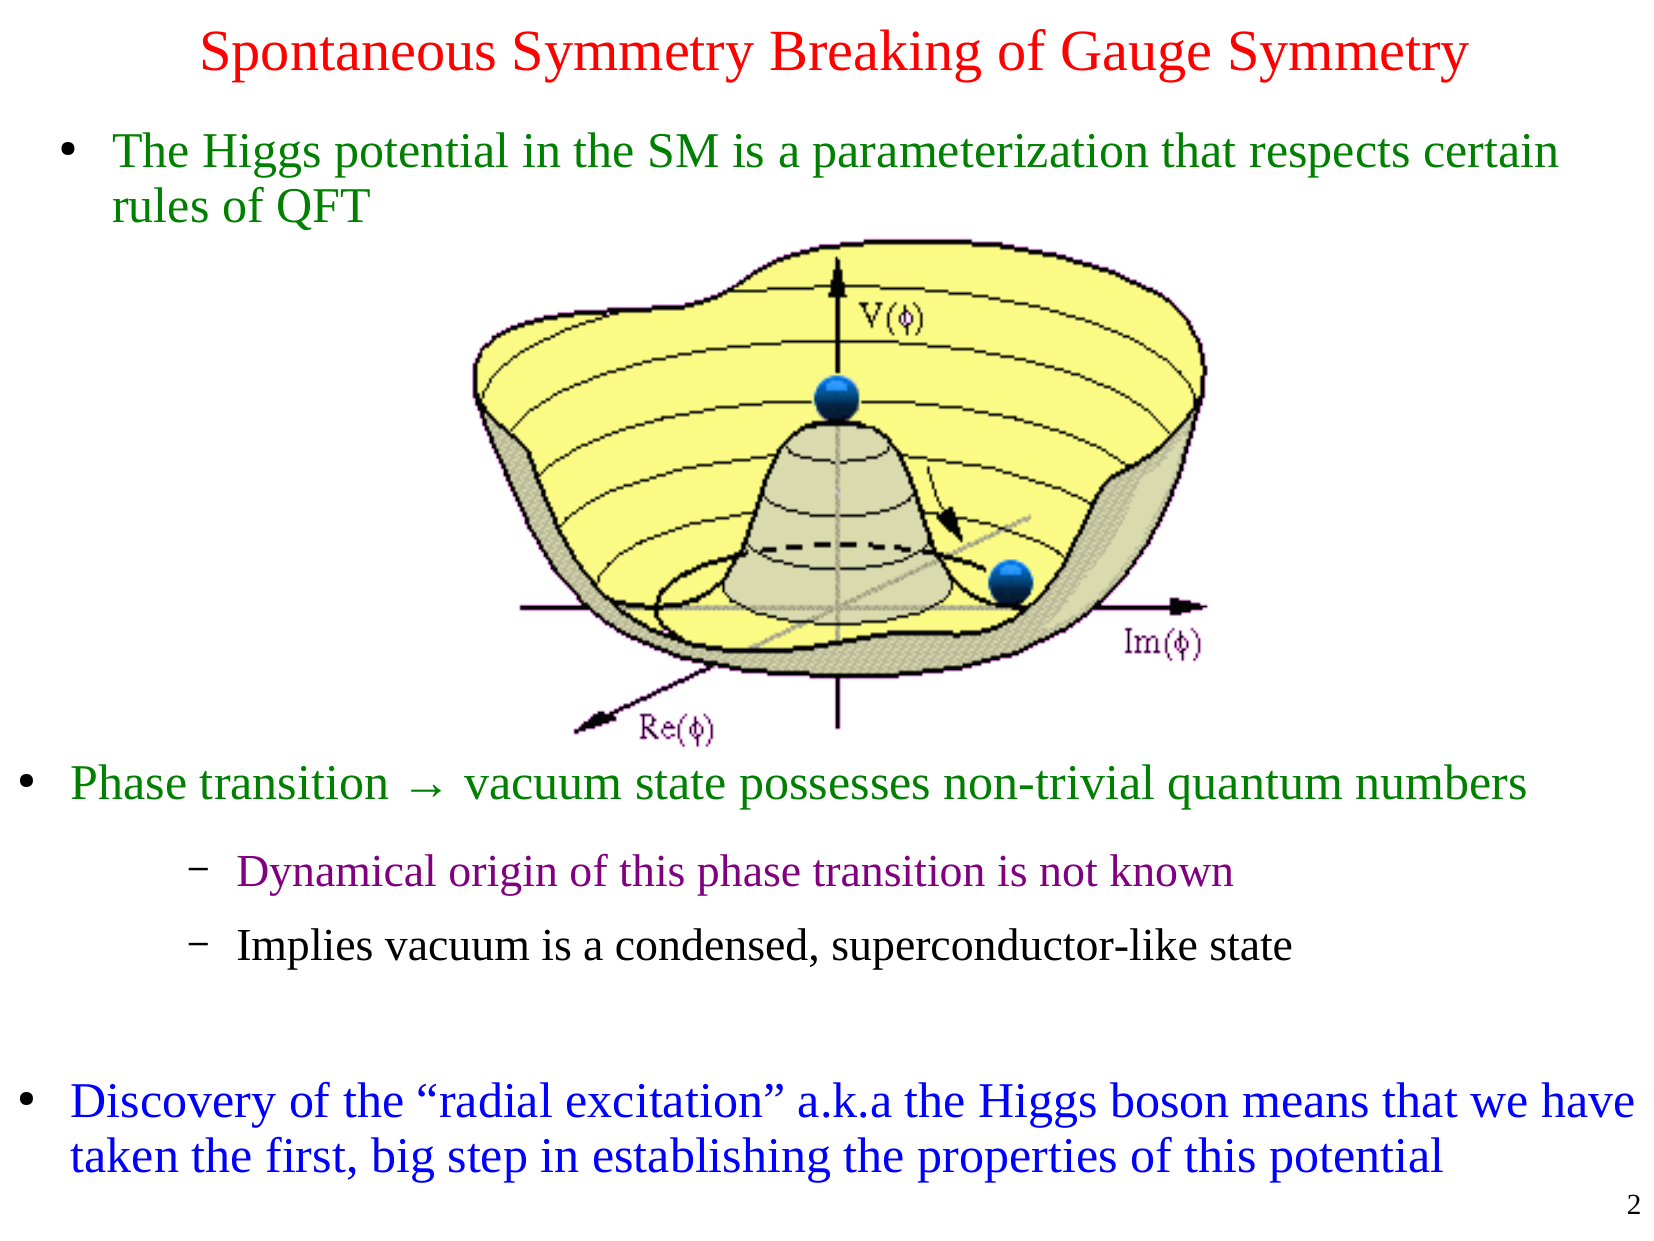

# Spontaneous Symmetry Breaking of Gauge Symmetry
The Higgs potential in the SM is a parameterization that respects certain rules of QFT
Phase transition → vacuum state possesses non-trivial quantum numbers
Dynamical origin of this phase transition is not known
Implies vacuum is a condensed, superconductor-like state
Discovery of the “radial excitation” a.k.a the Higgs boson means that we have taken the first, big step in establishing the properties of this potential
2